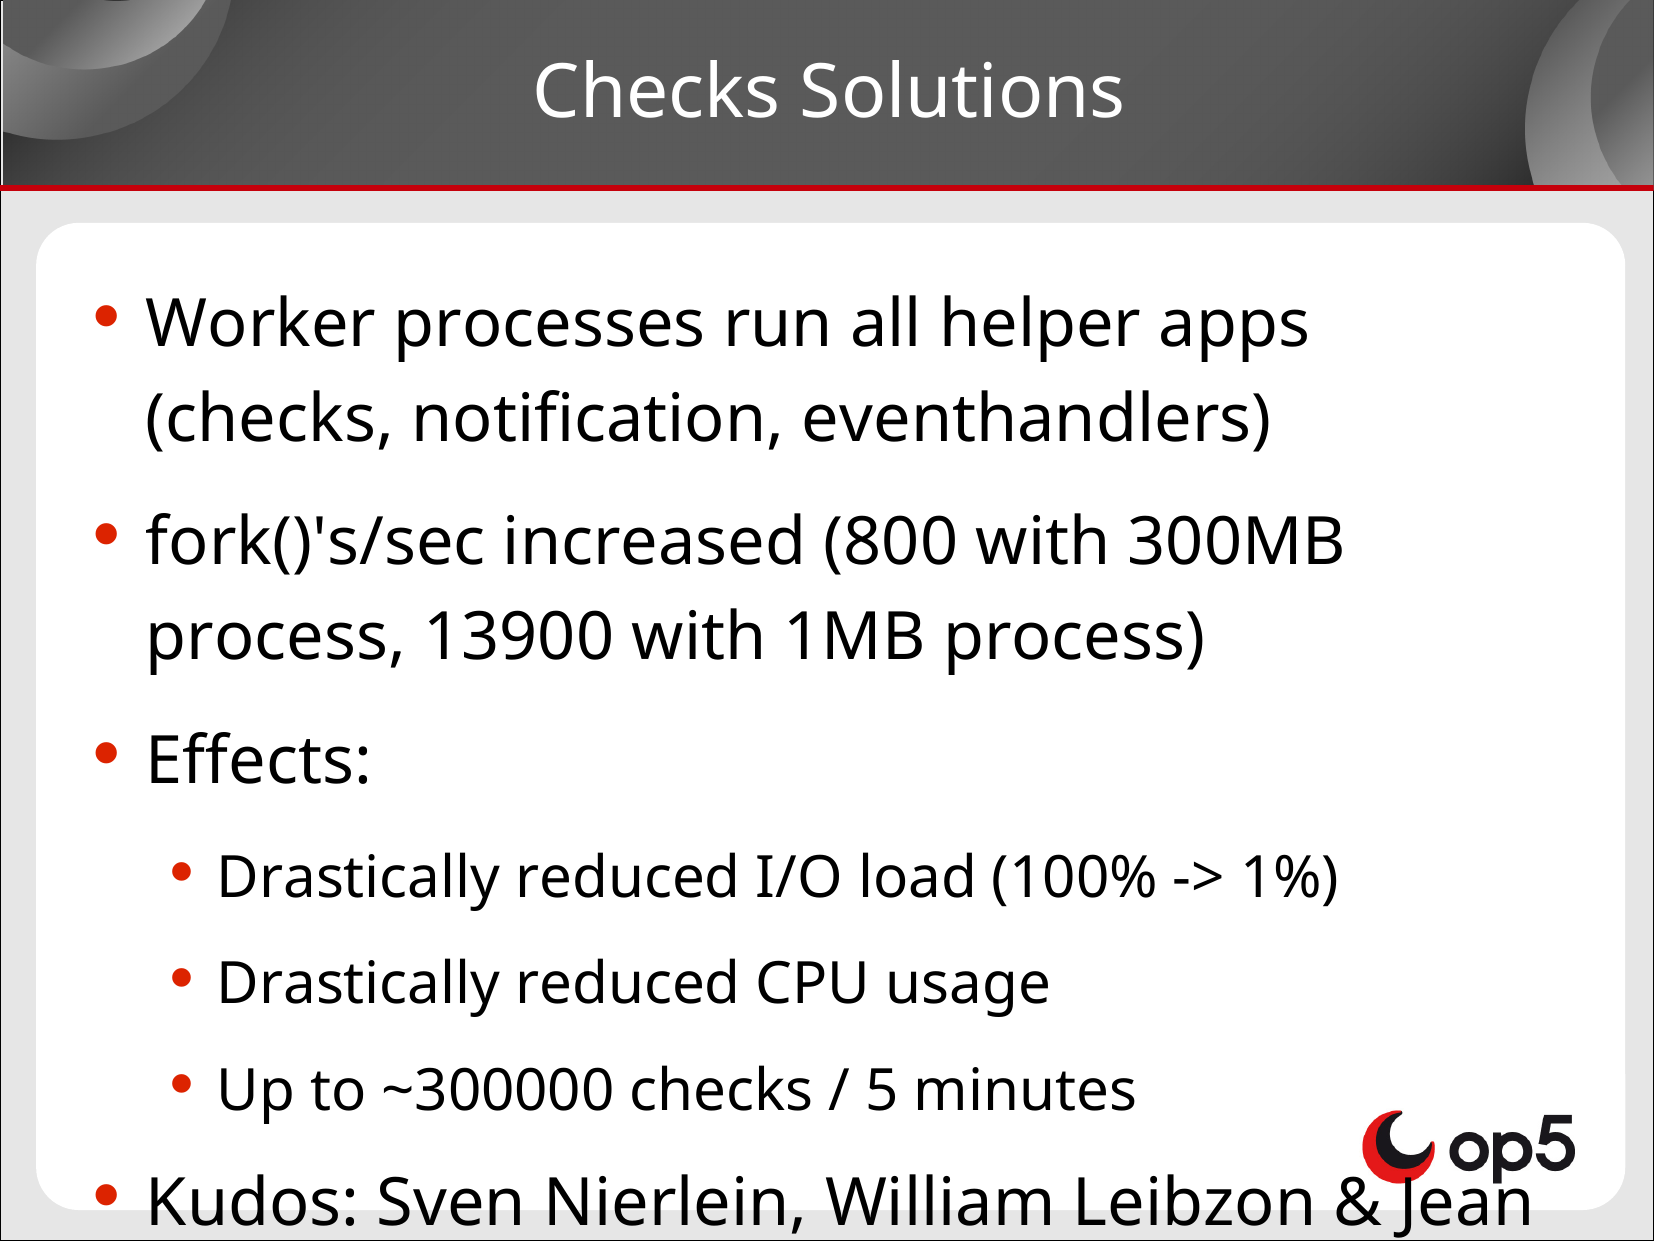

# Checks Solutions
Worker processes run all helper apps (checks, notification, eventhandlers)
fork()'s/sec increased (800 with 300MB process, 13900 with 1MB process)
Effects:
Drastically reduced I/O load (100% -> 1%)
Drastically reduced CPU usage
Up to ~300000 checks / 5 minutes
Kudos: Sven Nierlein, William Leibzon & Jean Gabès